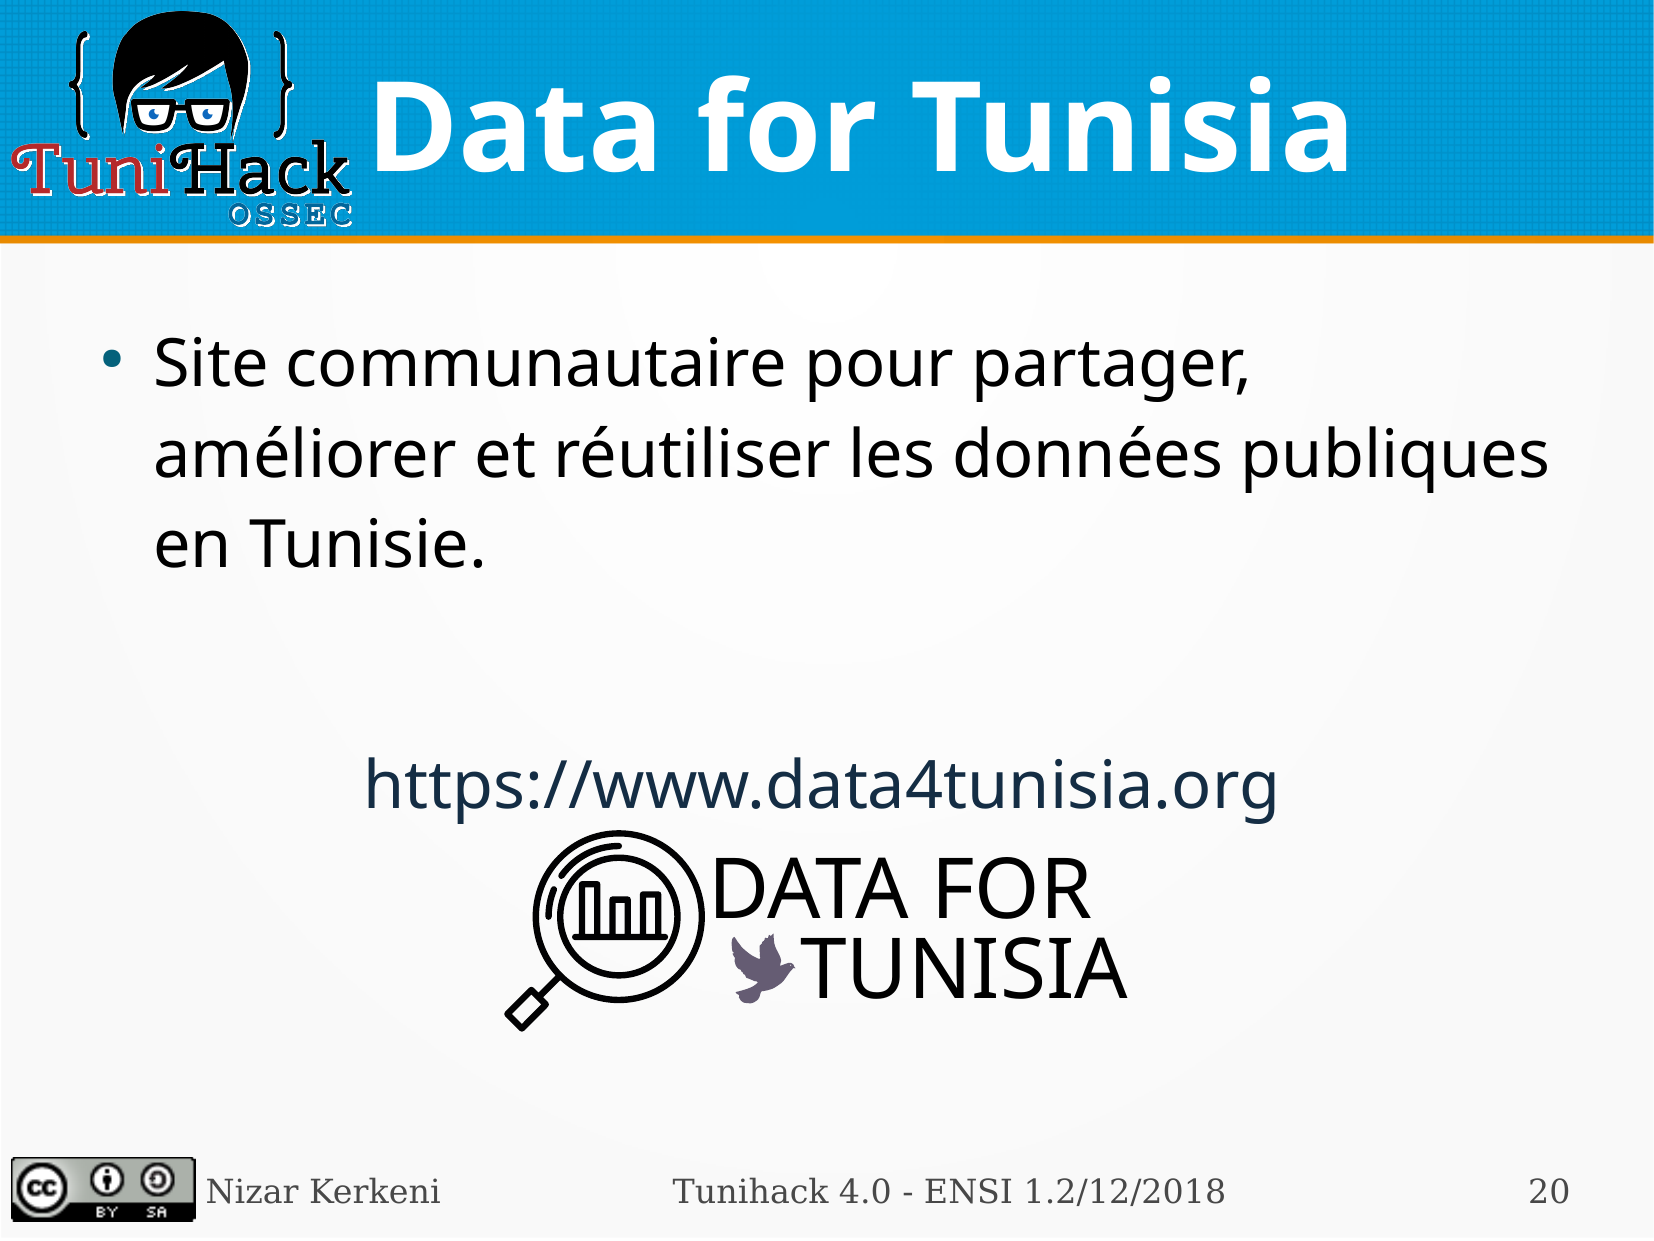

# Data for Tunisia
Site communautaire pour partager, améliorer et réutiliser les données publiques en Tunisie.
https://www.data4tunisia.org
 Nizar Kerkeni
Tunihack 4.0 - ENSI 1.2/12/2018
20